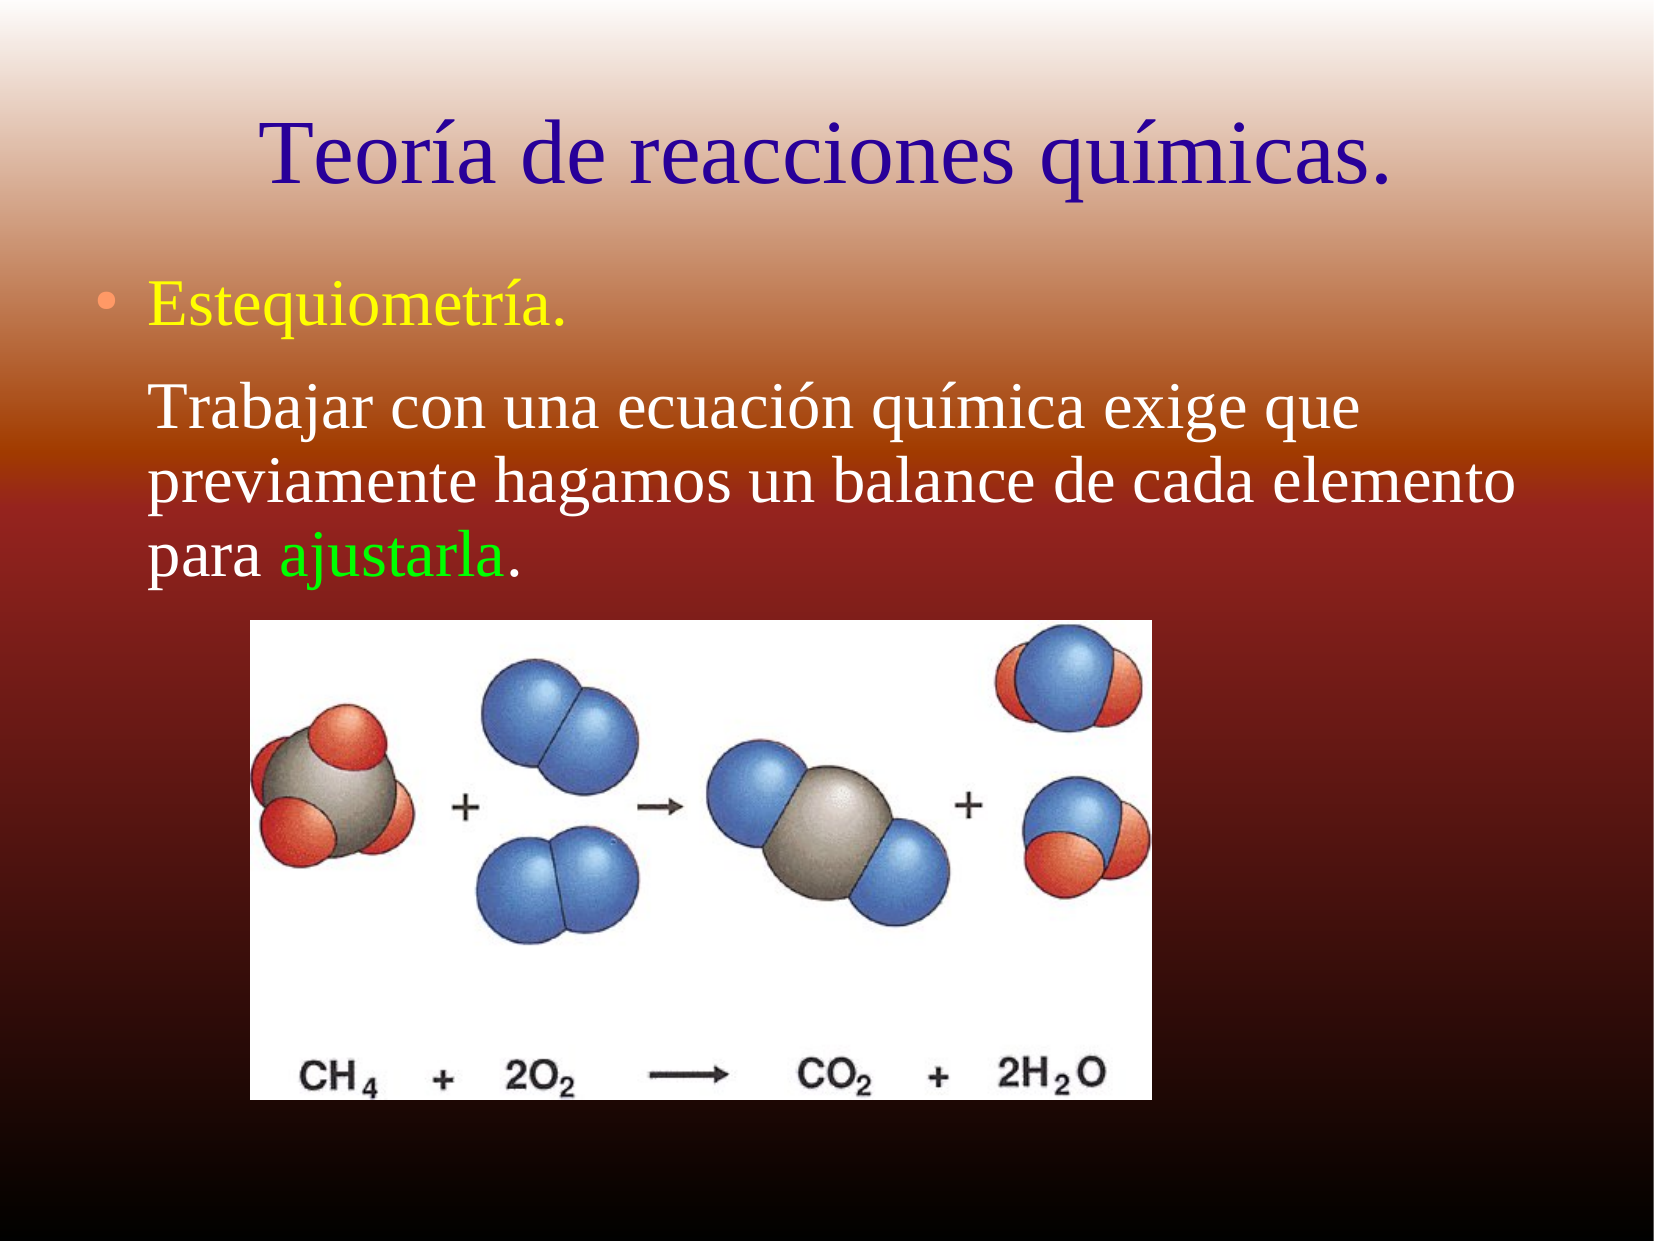

# Teoría de reacciones químicas.
Estequiometría.
Trabajar con una ecuación química exige que previamente hagamos un balance de cada elemento para ajustarla.